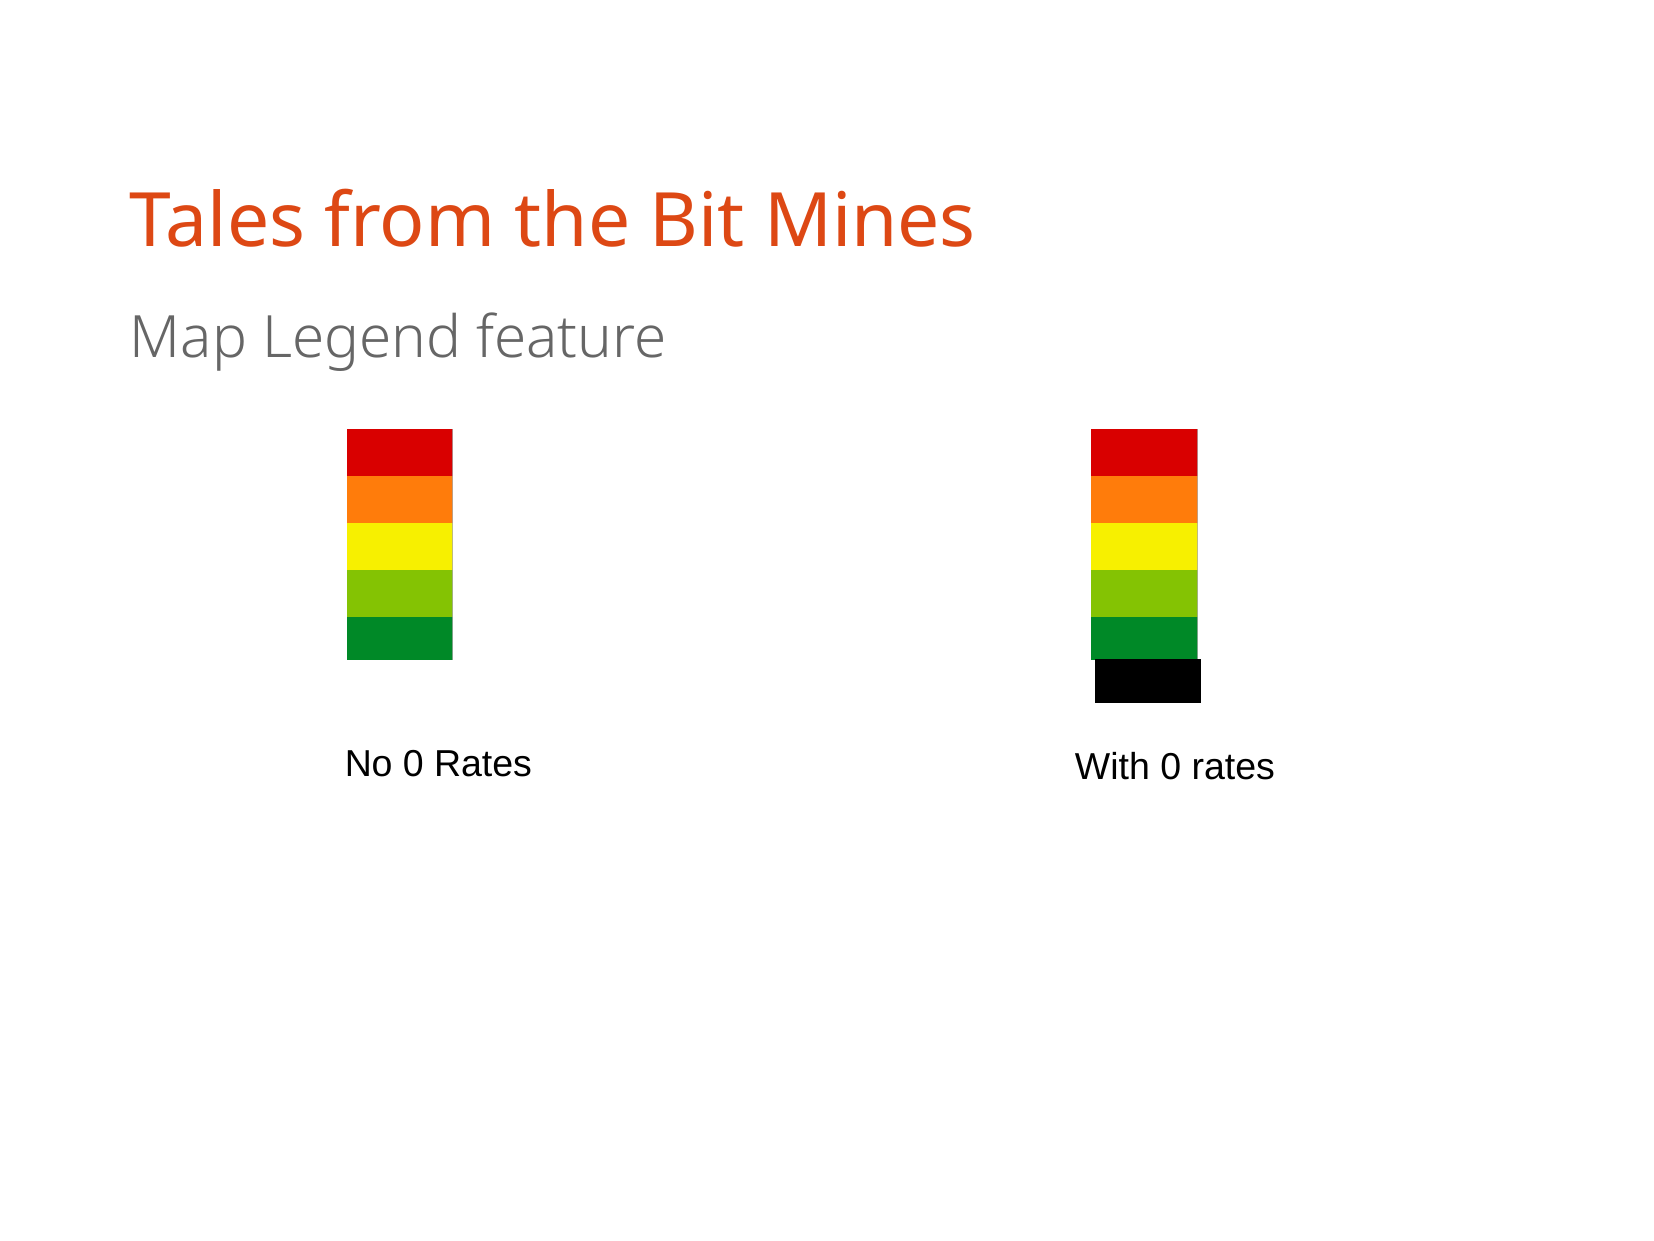

# Tales from the Bit Mines
Map Legend feature
No 0 Rates
With 0 rates